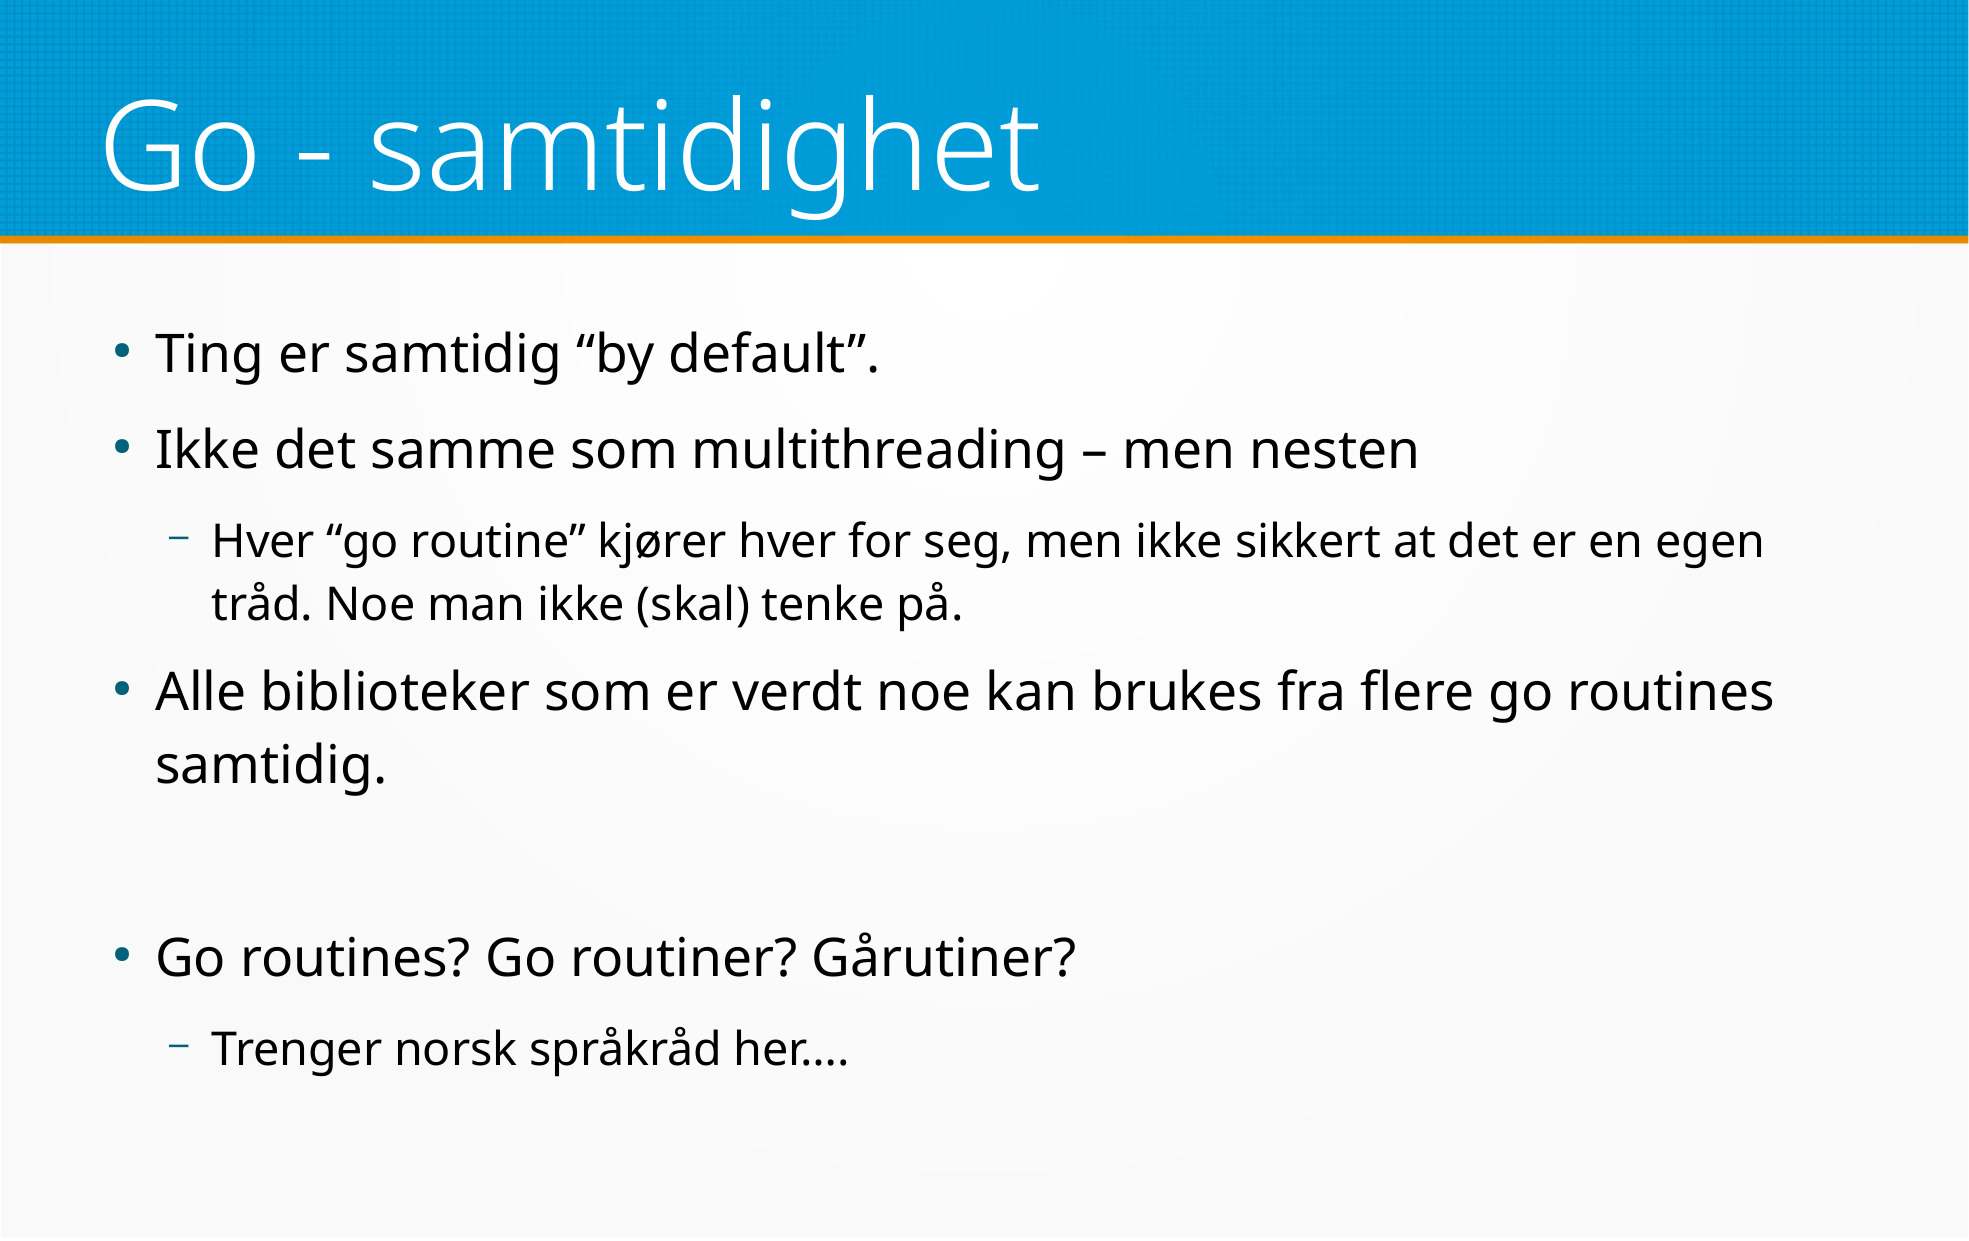

# Go - samtidighet
Ting er samtidig “by default”.
Ikke det samme som multithreading – men nesten
Hver “go routine” kjører hver for seg, men ikke sikkert at det er en egen tråd. Noe man ikke (skal) tenke på.
Alle biblioteker som er verdt noe kan brukes fra flere go routines samtidig.
Go routines? Go routiner? Gårutiner?
Trenger norsk språkråd her….